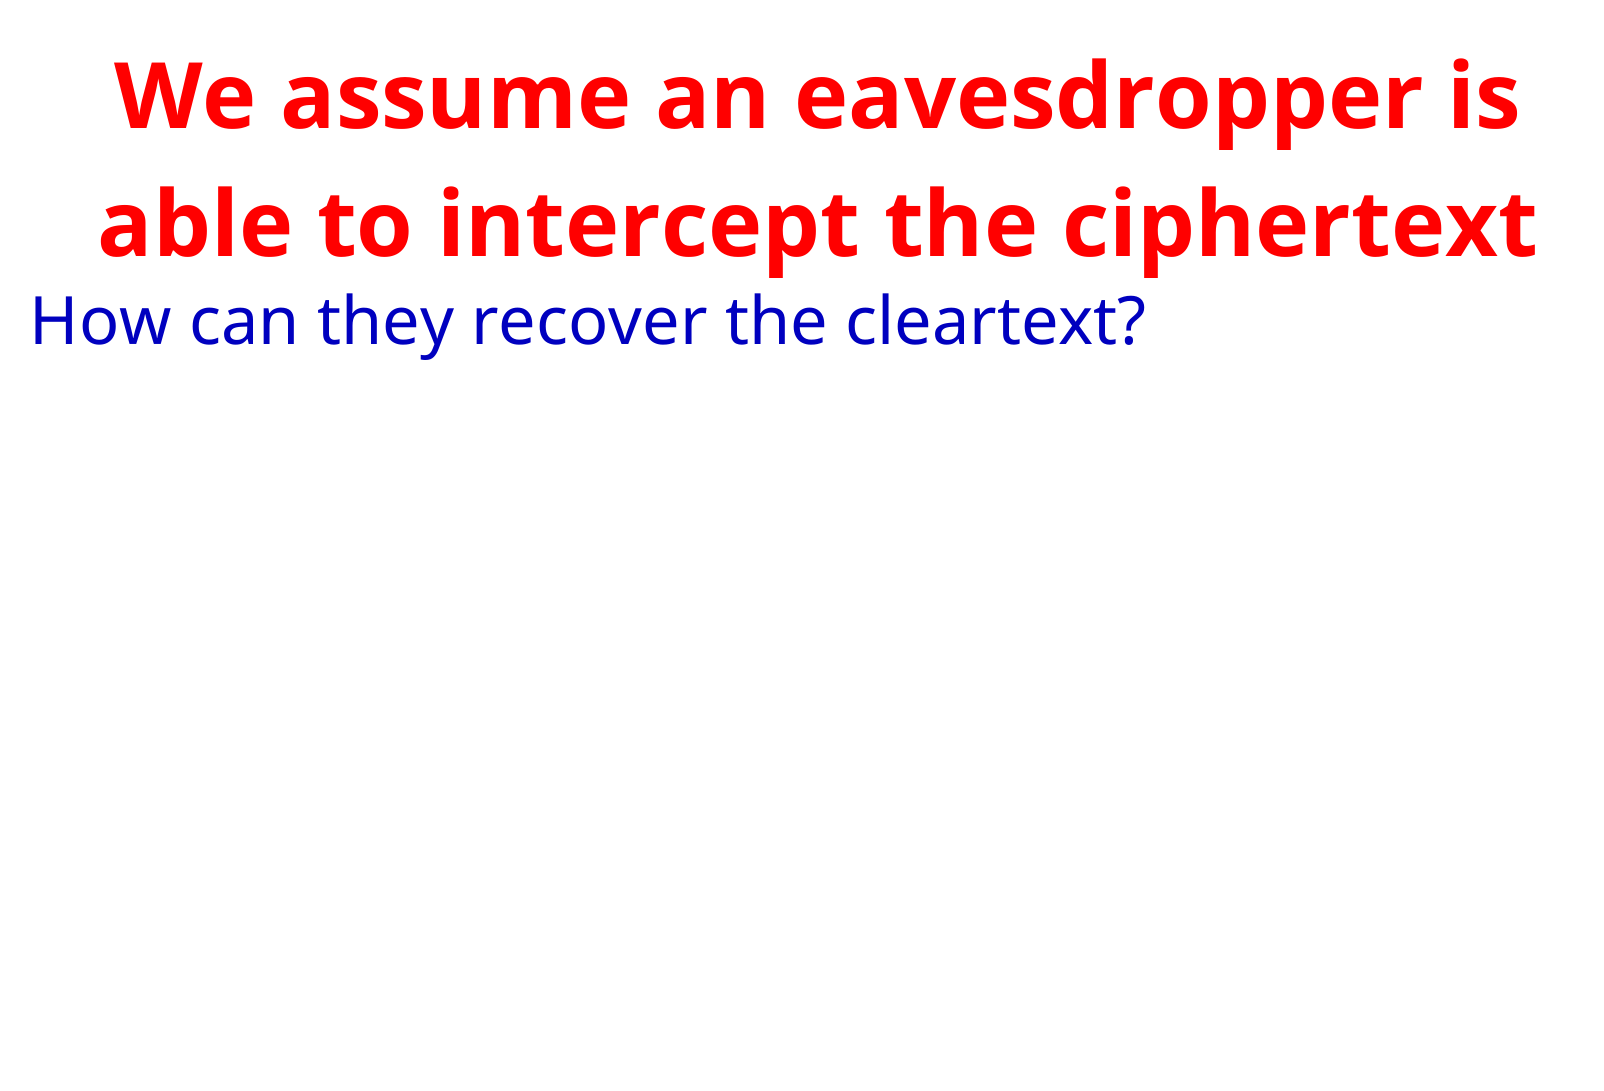

# We assume an eavesdropper is able to intercept the ciphertext
How can they recover the cleartext?